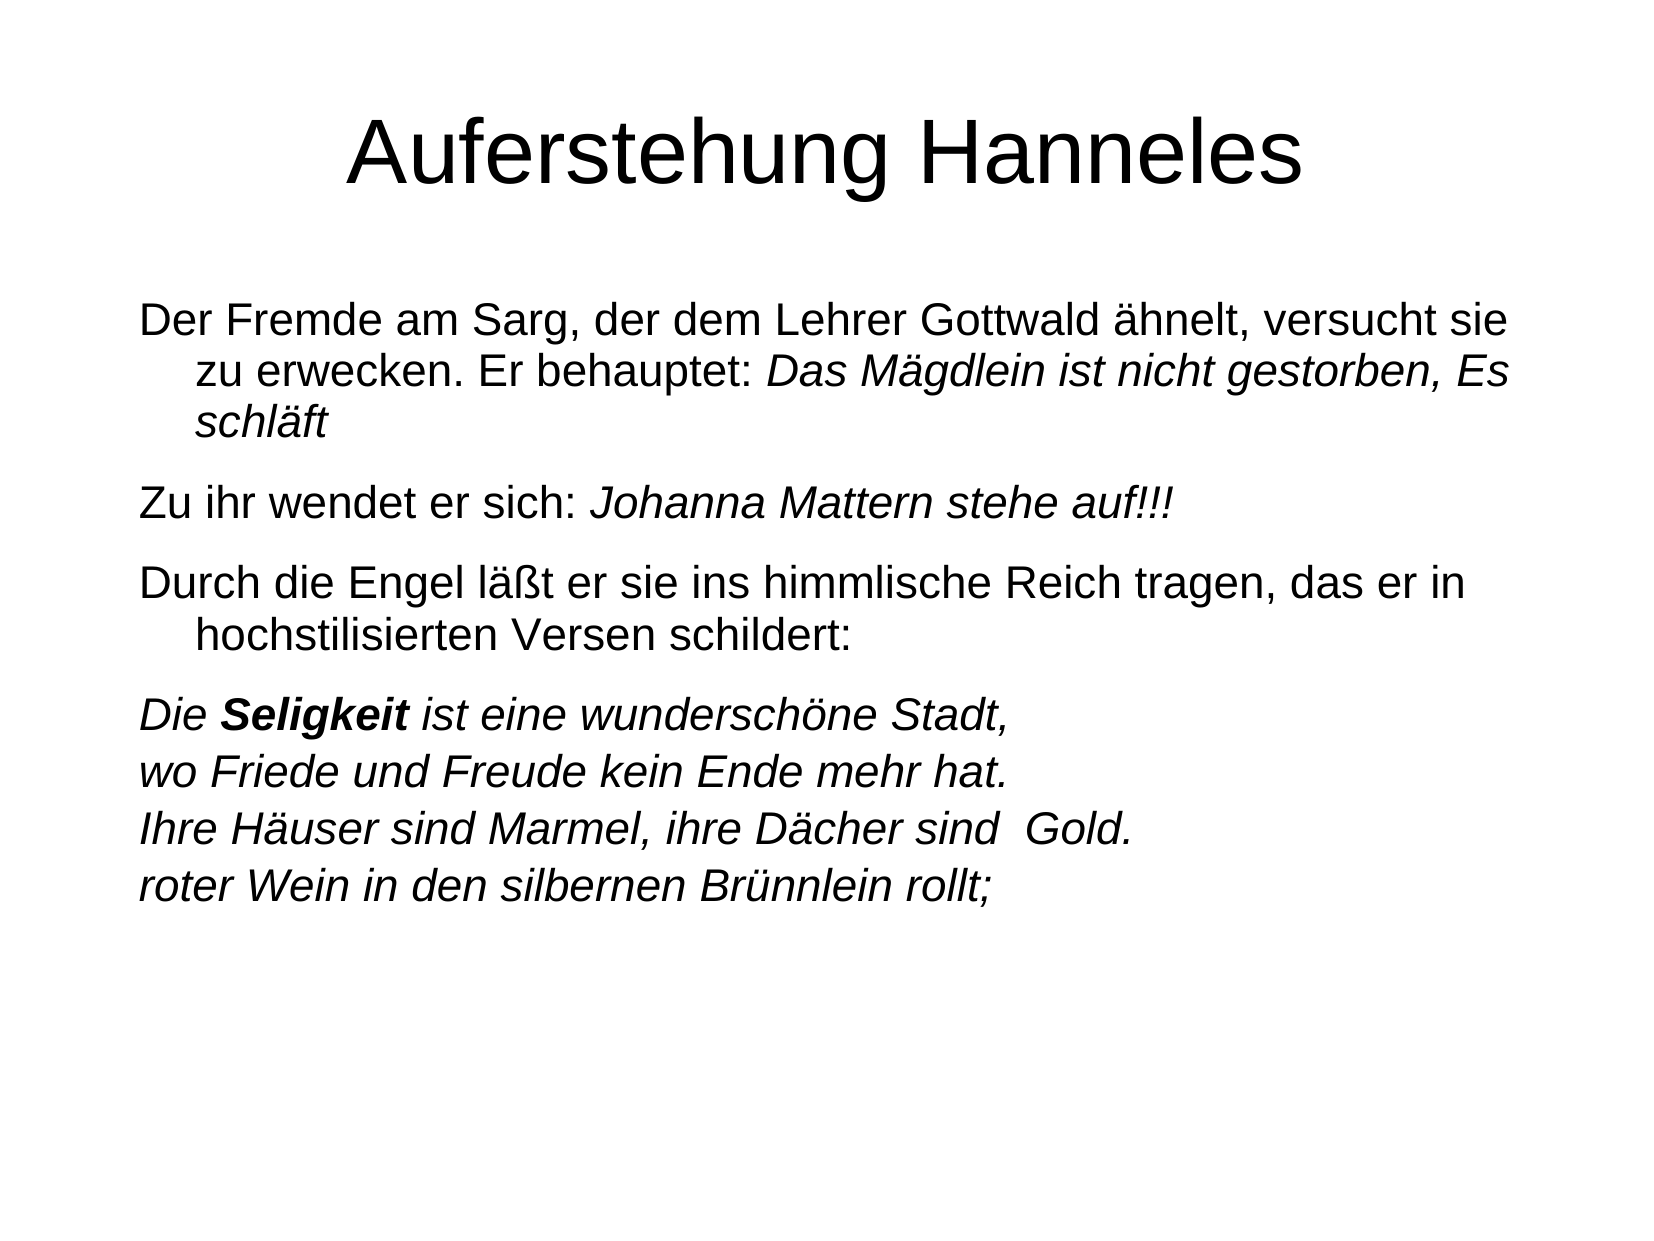

# Auferstehung Hanneles
Der Fremde am Sarg, der dem Lehrer Gottwald ähnelt, versucht sie zu erwecken. Er behauptet: Das Mägdlein ist nicht gestorben, Es schläft
Zu ihr wendet er sich: Johanna Mattern stehe auf!!!
Durch die Engel läßt er sie ins himmlische Reich tragen, das er in hochstilisierten Versen schildert:
Die Seligkeit ist eine wunderschöne Stadt,
wo Friede und Freude kein Ende mehr hat.
Ihre Häuser sind Marmel, ihre Dächer sind Gold.
roter Wein in den silbernen Brünnlein rollt;